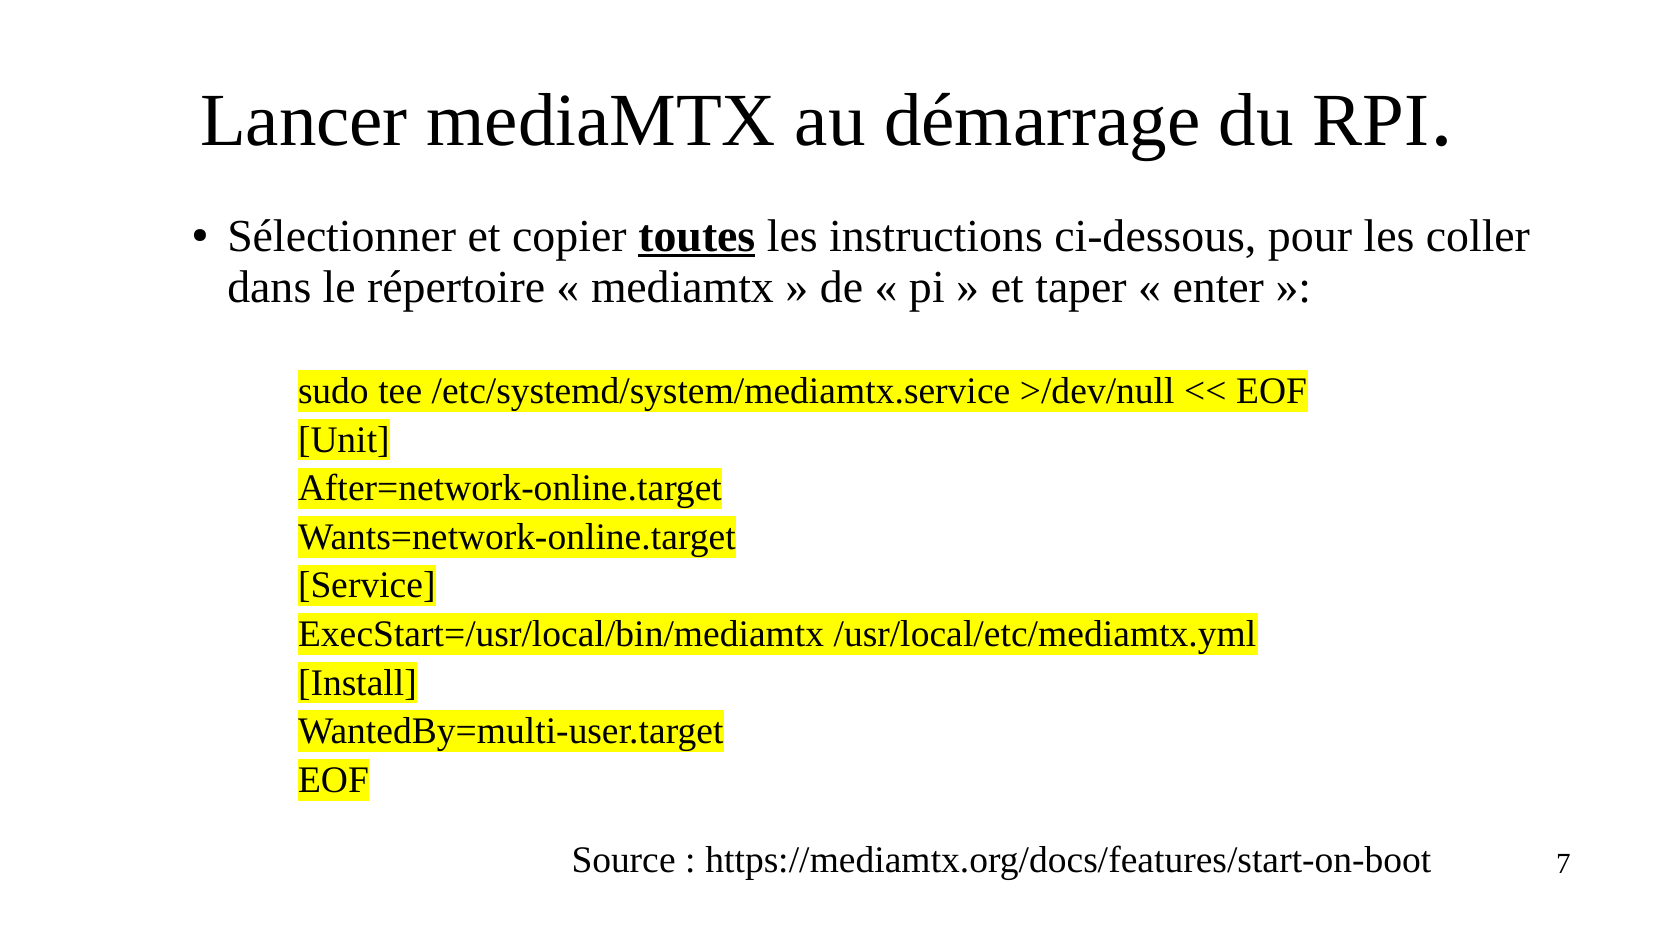

# Lancer mediaMTX au démarrage du RPI.
Sélectionner et copier toutes les instructions ci-dessous, pour les coller dans le répertoire « mediamtx » de « pi » et taper « enter »:
sudo tee /etc/systemd/system/mediamtx.service >/dev/null << EOF
[Unit]
After=network-online.target
Wants=network-online.target
[Service]
ExecStart=/usr/local/bin/mediamtx /usr/local/etc/mediamtx.yml
[Install]
WantedBy=multi-user.target
EOF
Source : https://mediamtx.org/docs/features/start-on-boot
7